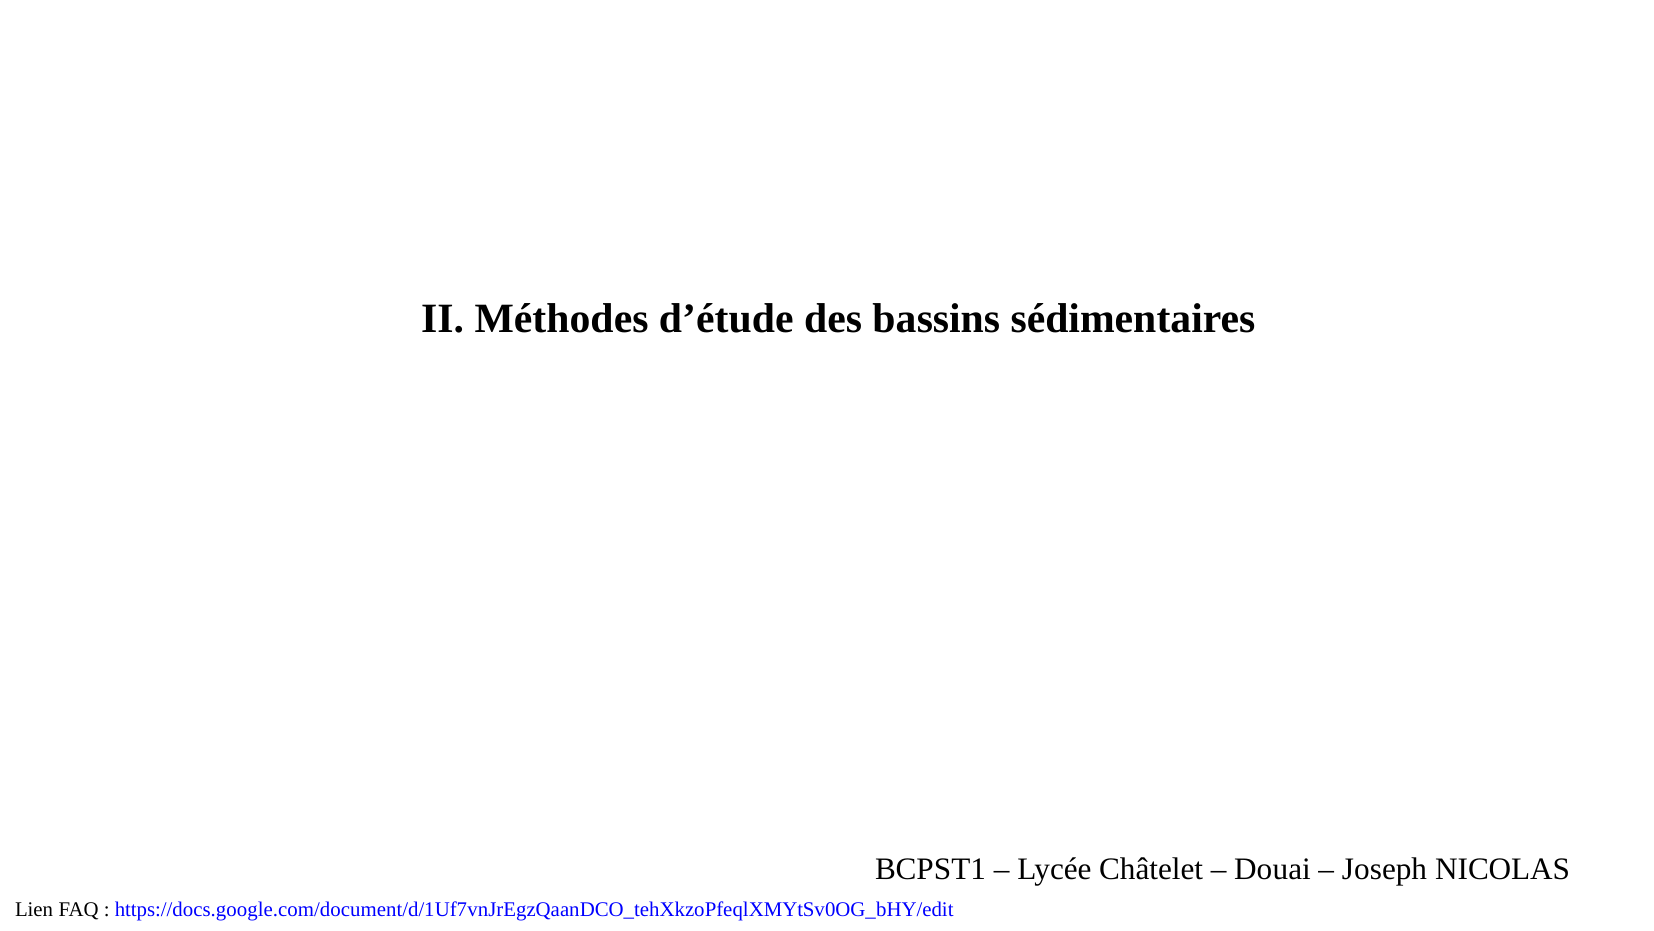

II. Méthodes d’étude des bassins sédimentaires
BCPST1 – Lycée Châtelet – Douai – Joseph NICOLAS
Lien FAQ : https://docs.google.com/document/d/1Uf7vnJrEgzQaanDCO_tehXkzoPfeqlXMYtSv0OG_bHY/edit